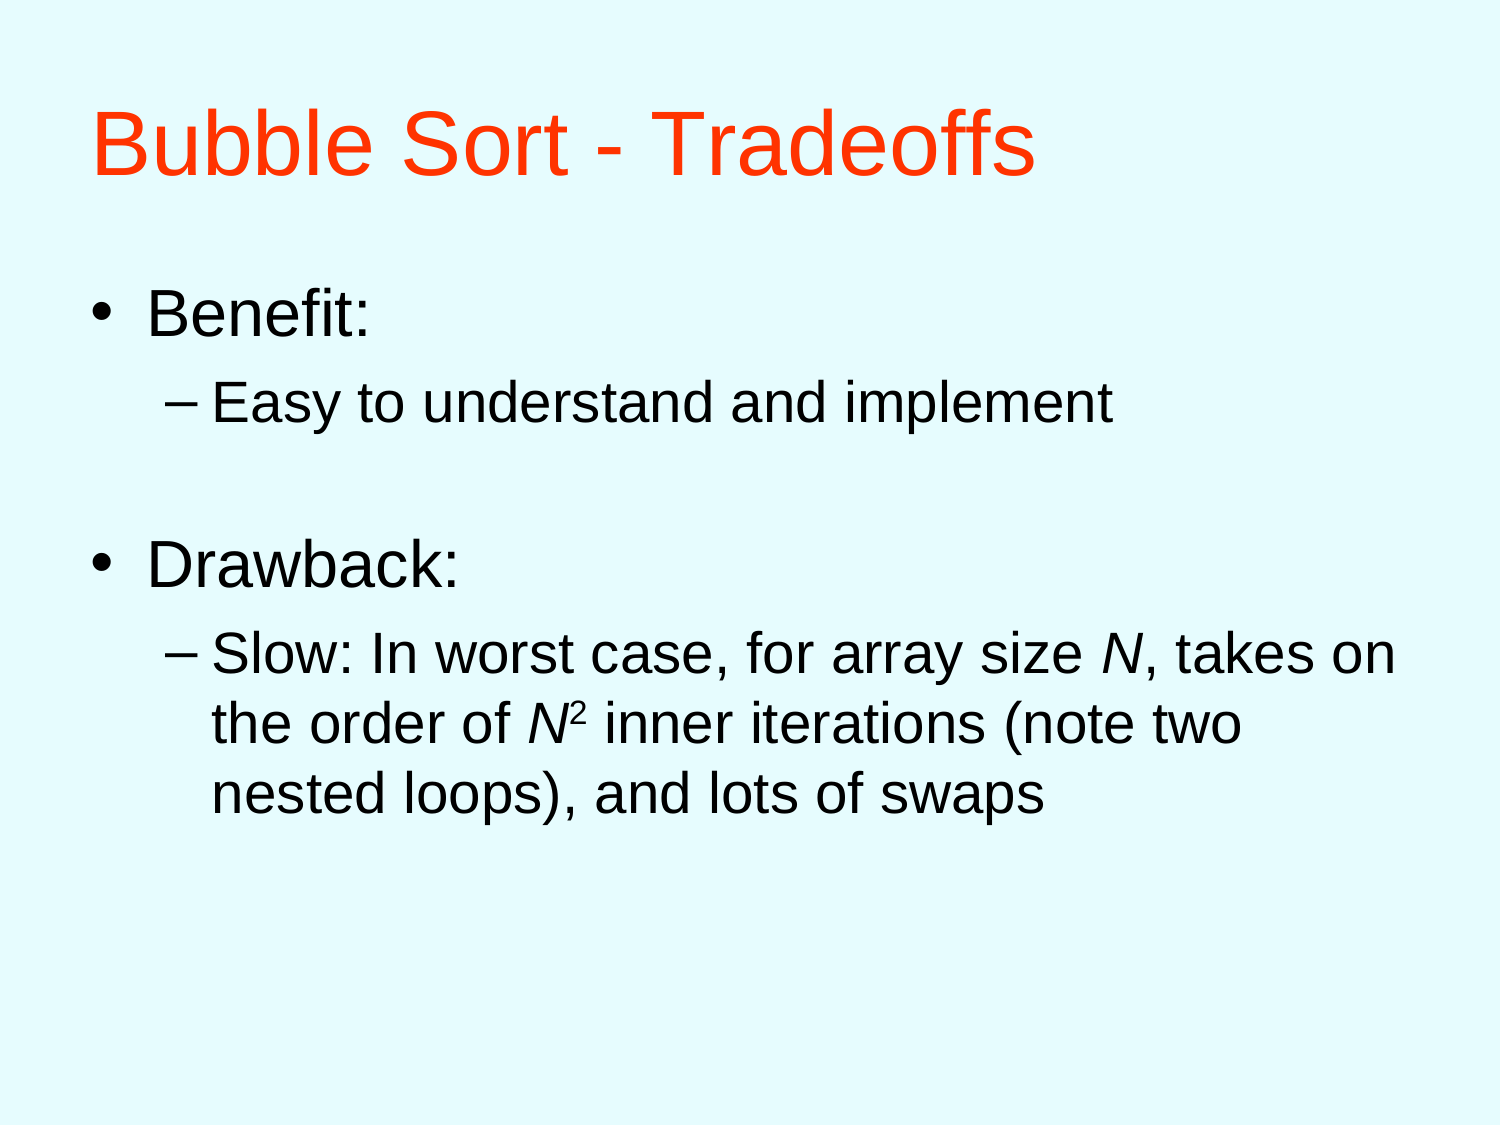

# Bubble Sort - Tradeoffs
Benefit:
Easy to understand and implement
Drawback:
Slow: In worst case, for array size N, takes on the order of N2 inner iterations (note two nested loops), and lots of swaps